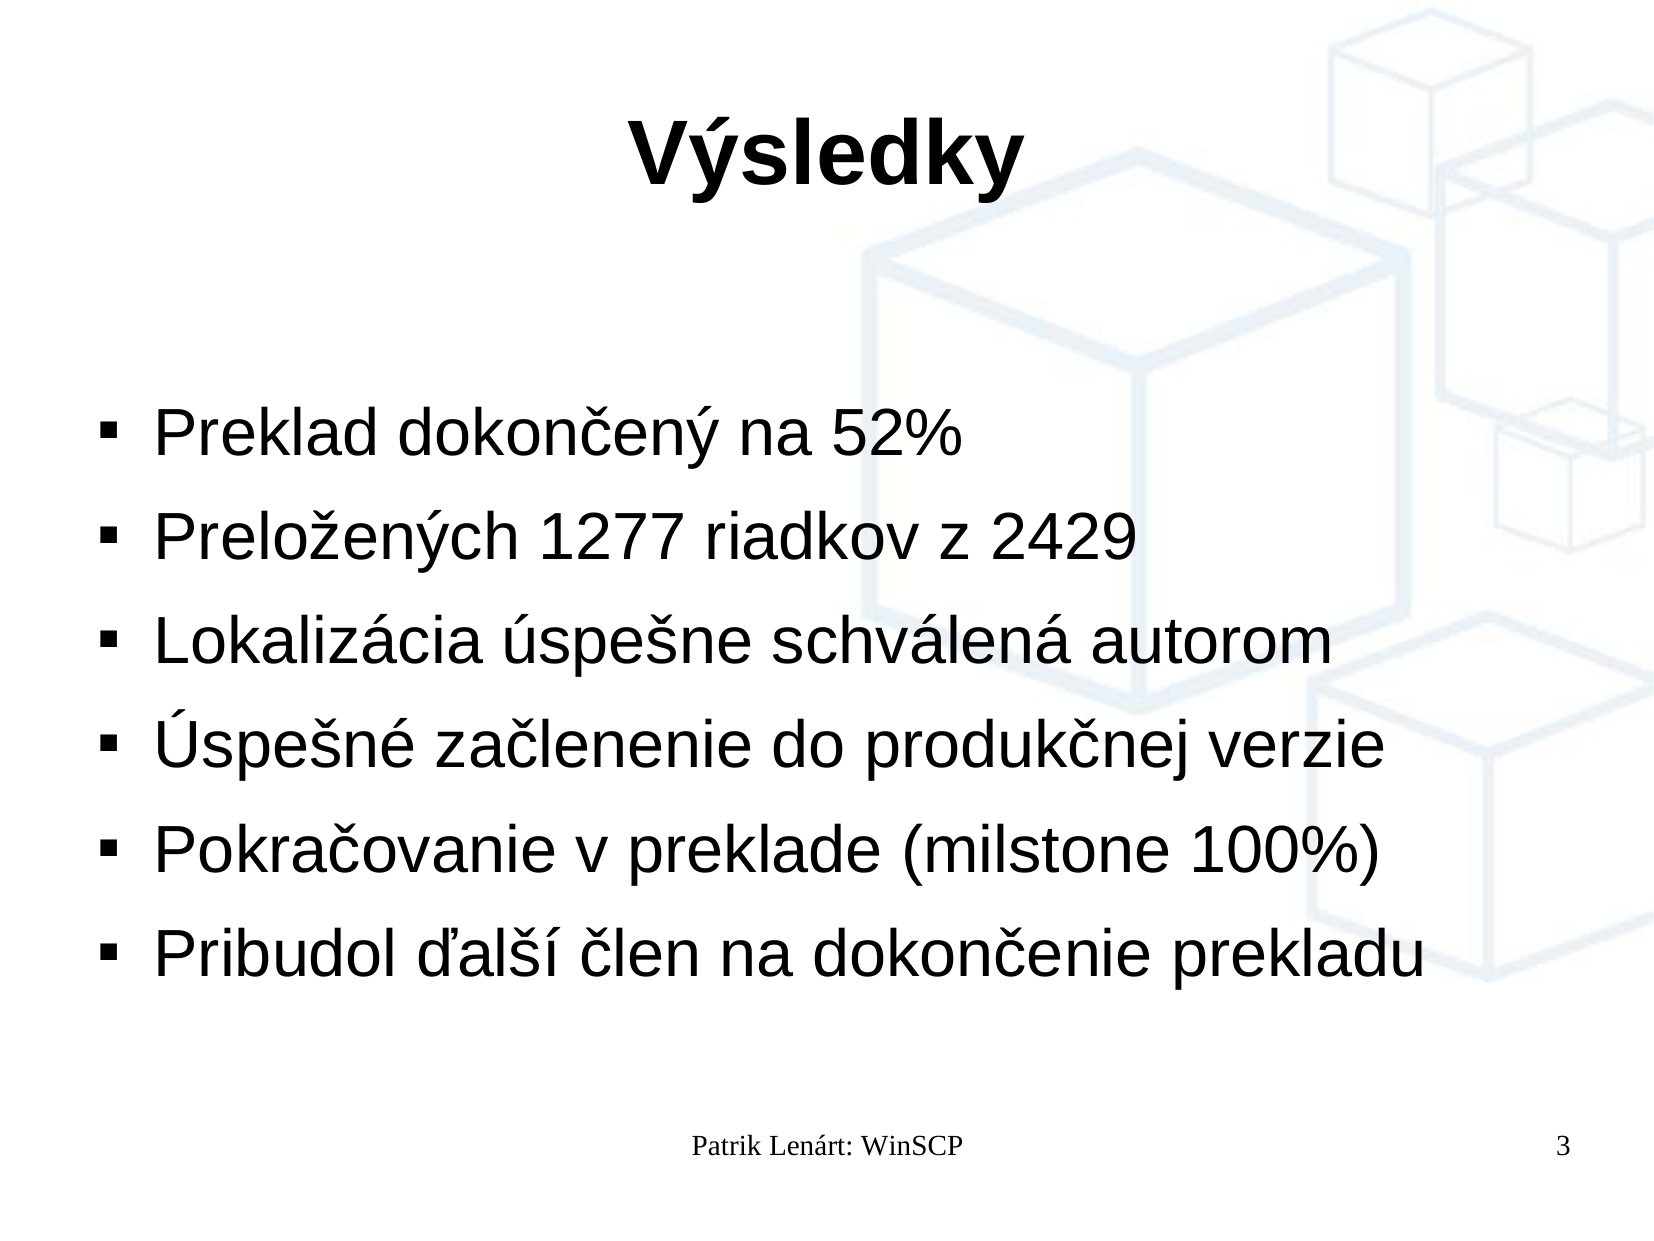

# Výsledky
Preklad dokončený na 52%
Preložených 1277 riadkov z 2429
Lokalizácia úspešne schválená autorom
Úspešné začlenenie do produkčnej verzie
Pokračovanie v preklade (milstone 100%)
Pribudol ďalší člen na dokončenie prekladu
Patrik Lenárt: WinSCP
3